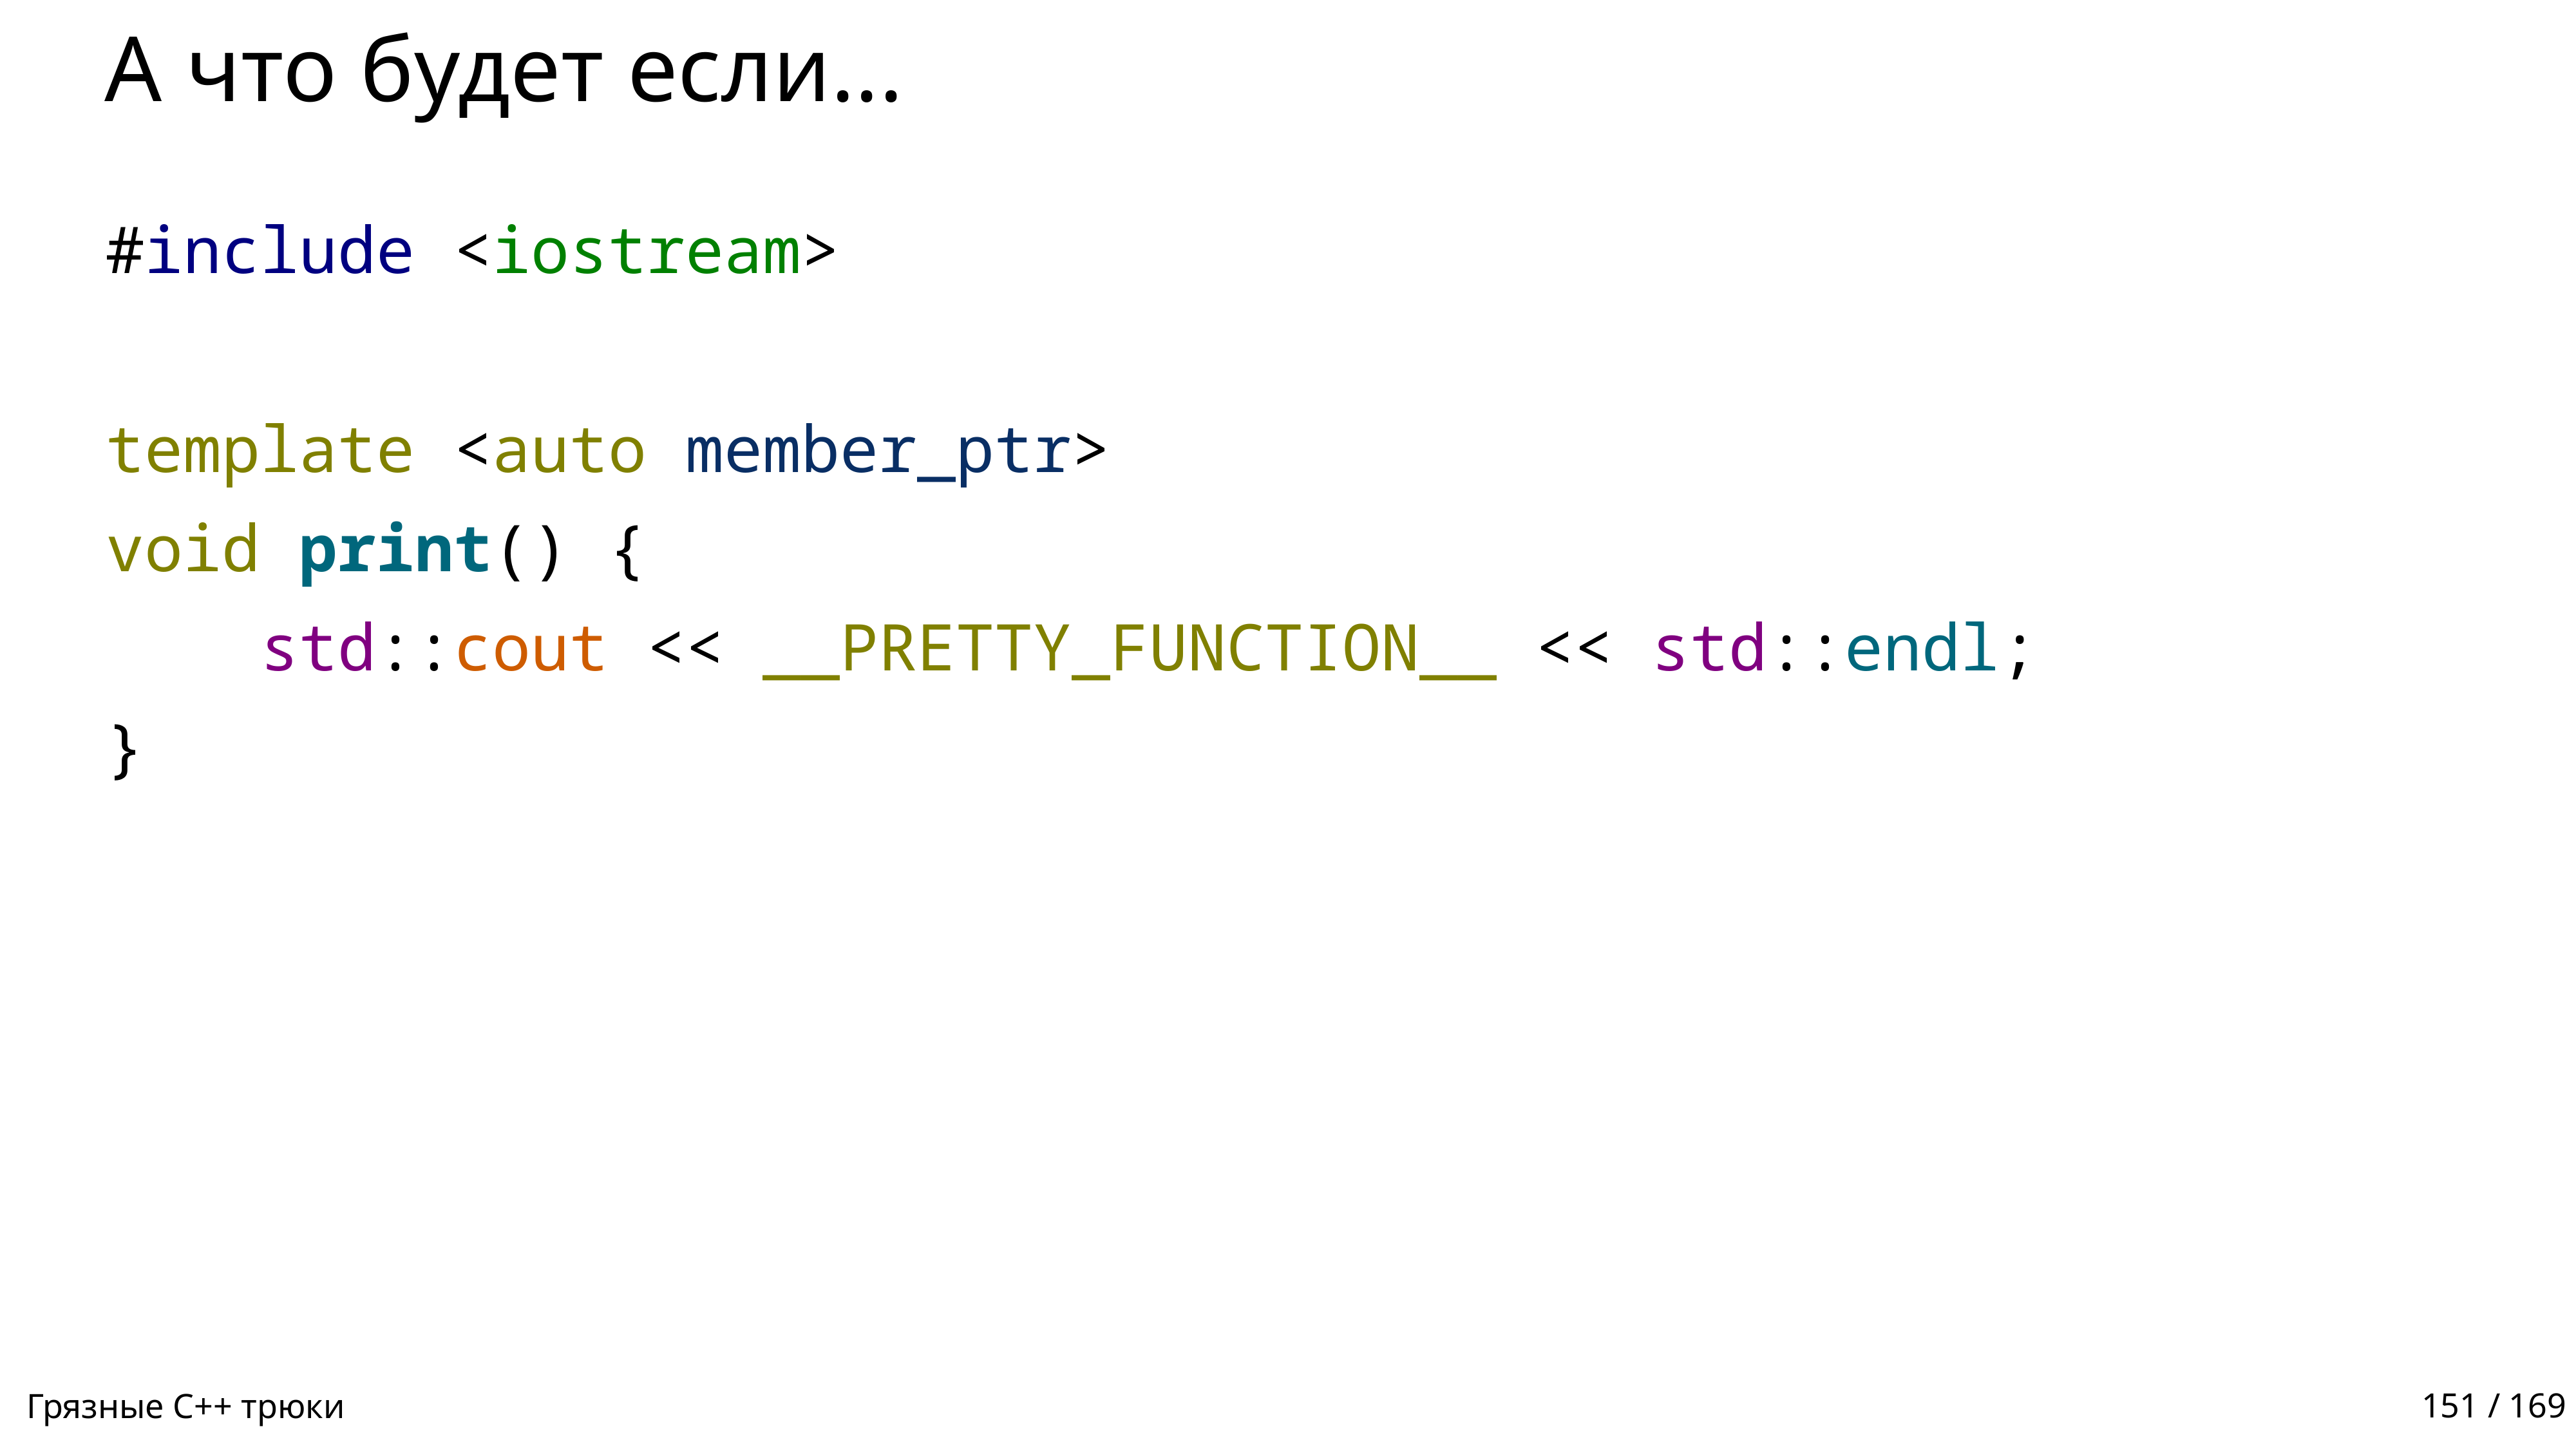

А что будет если...
#include <iostream>
template <auto member_ptr>
void print() {
 std::cout << __PRETTY_FUNCTION__ << std::endl;
}
Грязные C++ трюки